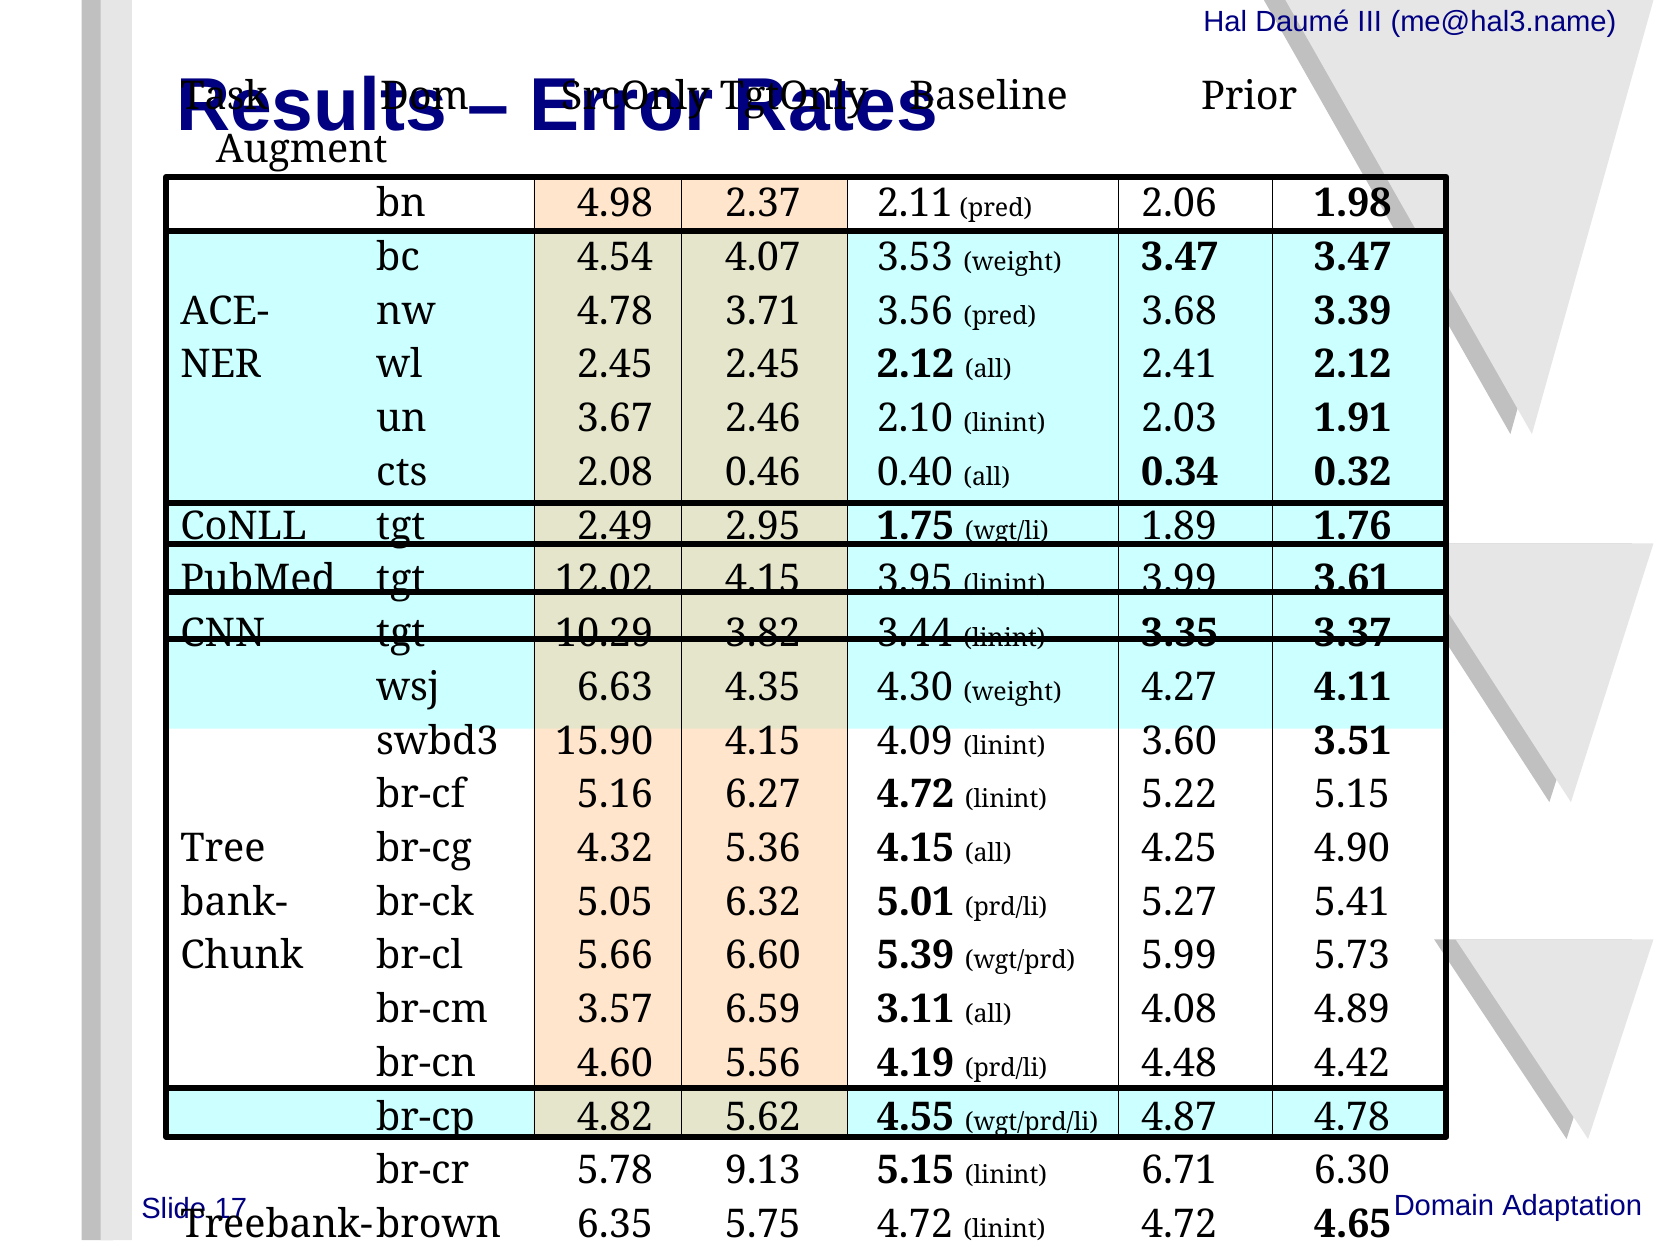

# Results – Error Rates
Task Dom SrcOnly TgtOnly Baseline Prior 	 Augment
	bn	4.98	2.37	2.11 (pred)	2.06	1.98
	bc	4.54	4.07	3.53 (weight)	3.47	3.47
ACE-	nw	4.78	3.71	3.56 (pred)	3.68	3.39
NER	wl	2.45	2.45	2.12 (all)	2.41	2.12
	un	3.67	2.46	2.10 (linint)	2.03	1.91
	cts	2.08	0.46	0.40 (all)	0.34	0.32
CoNLL	tgt	2.49	2.95	1.75 (wgt/li)	1.89	1.76
PubMed	tgt	12.02	4.15	3.95 (linint)	3.99	3.61
CNN	tgt	10.29	3.82	3.44 (linint)	3.35	3.37
	wsj	6.63	4.35	4.30 (weight)	4.27	4.11
	swbd3	15.90	4.15	4.09 (linint)	3.60	3.51
	br-cf	5.16	6.27	4.72 (linint)	5.22	5.15
Tree	br-cg	4.32	5.36	4.15 (all)	4.25	4.90
bank-	br-ck	5.05	6.32	5.01 (prd/li)	5.27	5.41
Chunk	br-cl	5.66	6.60	5.39 (wgt/prd)	5.99	5.73
	br-cm	3.57	6.59	3.11 (all)	4.08	4.89
	br-cn	4.60	5.56	4.19 (prd/li)	4.48	4.42
	br-cp	4.82	5.62	4.55 (wgt/prd/li)	4.87	4.78
	br-cr	5.78	9.13	5.15 (linint)	6.71	6.30
Treebank-	brown	6.35	5.75	4.72 (linint)	4.72	4.65